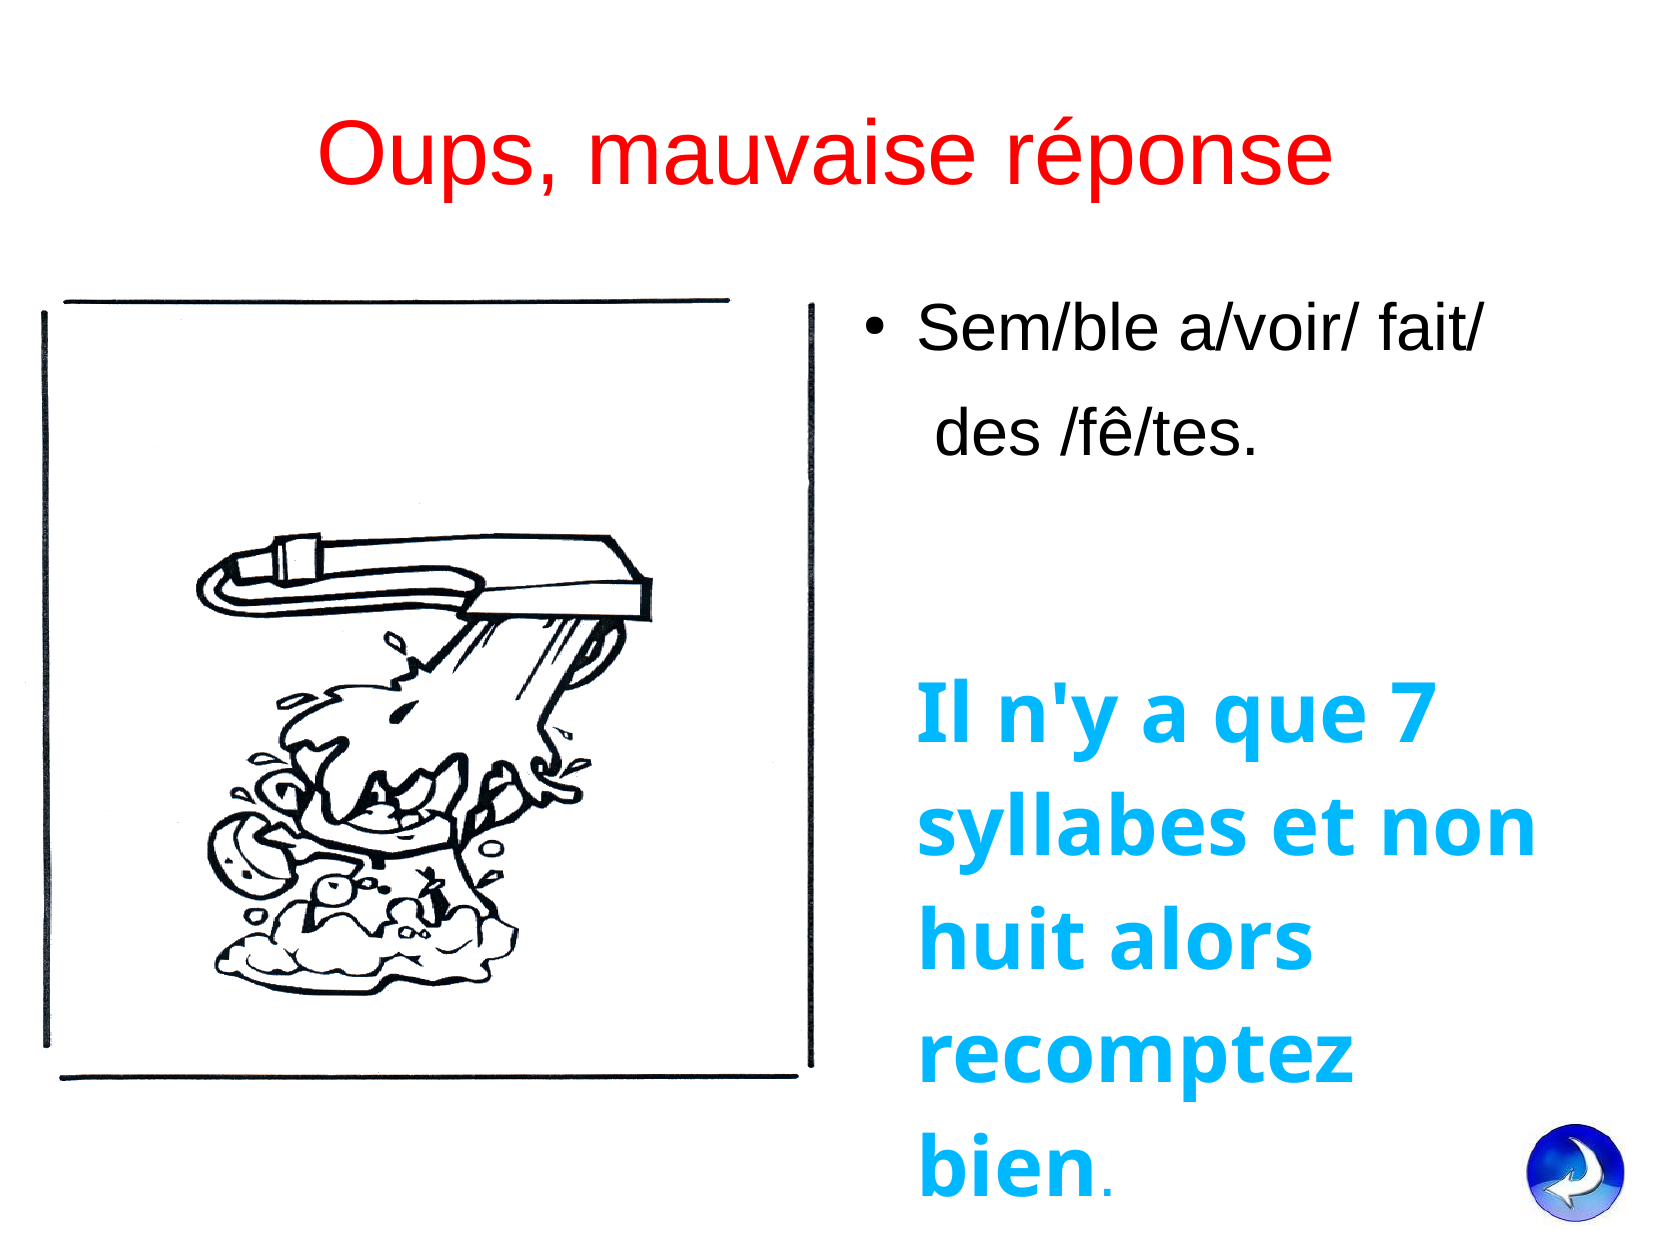

# Oups, mauvaise réponse
Sem/ble a/voir/ fait/
 des /fê/tes.
Il n'y a que 7 syllabes et non huit alors recomptez bien.